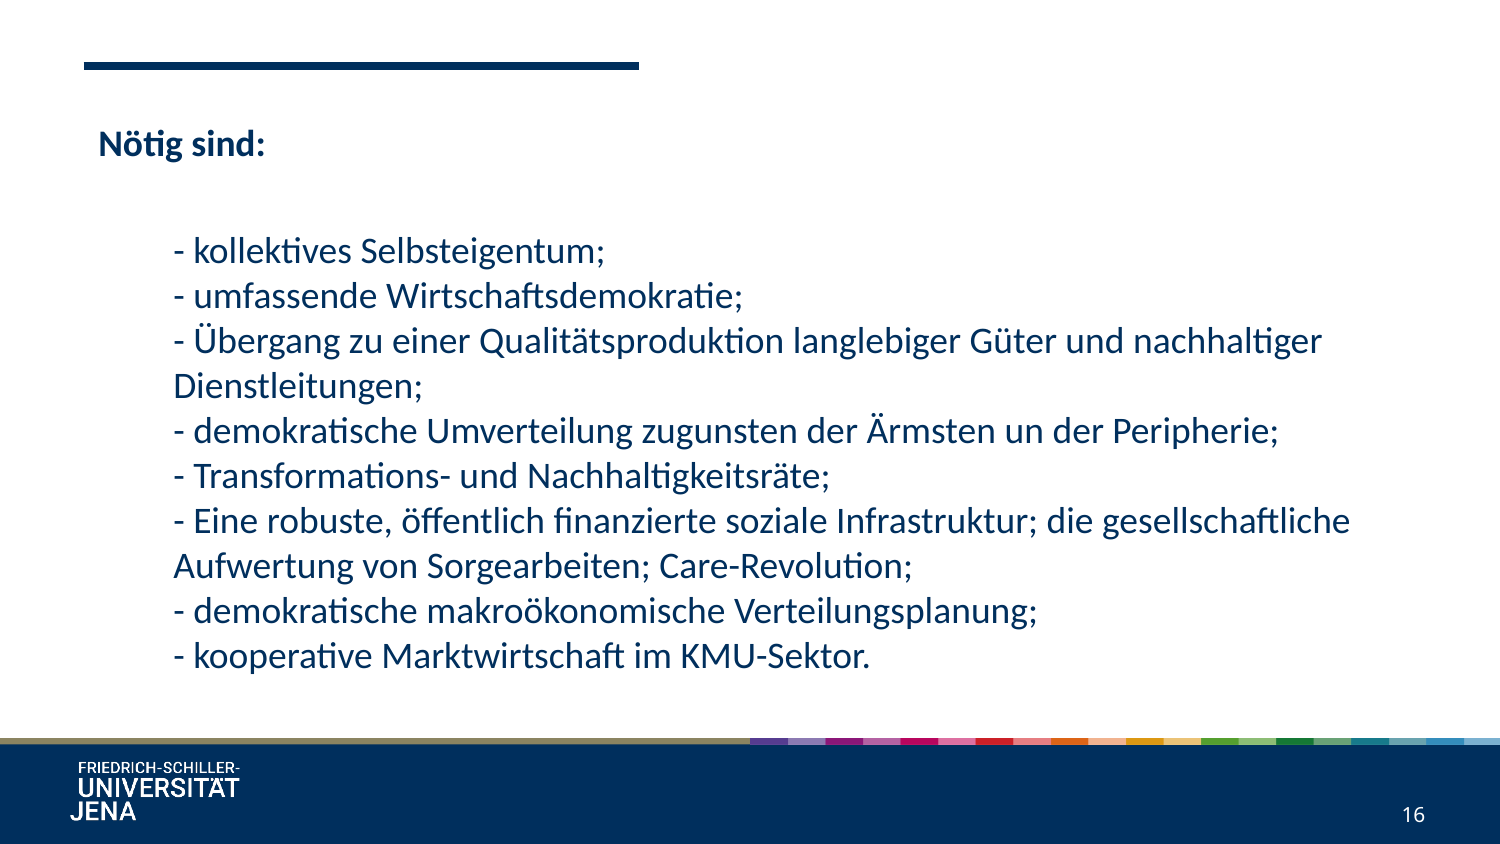

Nötig sind:
- kollektives Selbsteigentum;
- umfassende Wirtschaftsdemokratie;
- Übergang zu einer Qualitätsproduktion langlebiger Güter und nachhaltiger Dienstleitungen;
- demokratische Umverteilung zugunsten der Ärmsten un der Peripherie;
- Transformations- und Nachhaltigkeitsräte;
- Eine robuste, öffentlich finanzierte soziale Infrastruktur; die gesellschaftliche Aufwertung von Sorgearbeiten; Care-Revolution;
- demokratische makroökonomische Verteilungsplanung;
- kooperative Marktwirtschaft im KMU-Sektor.